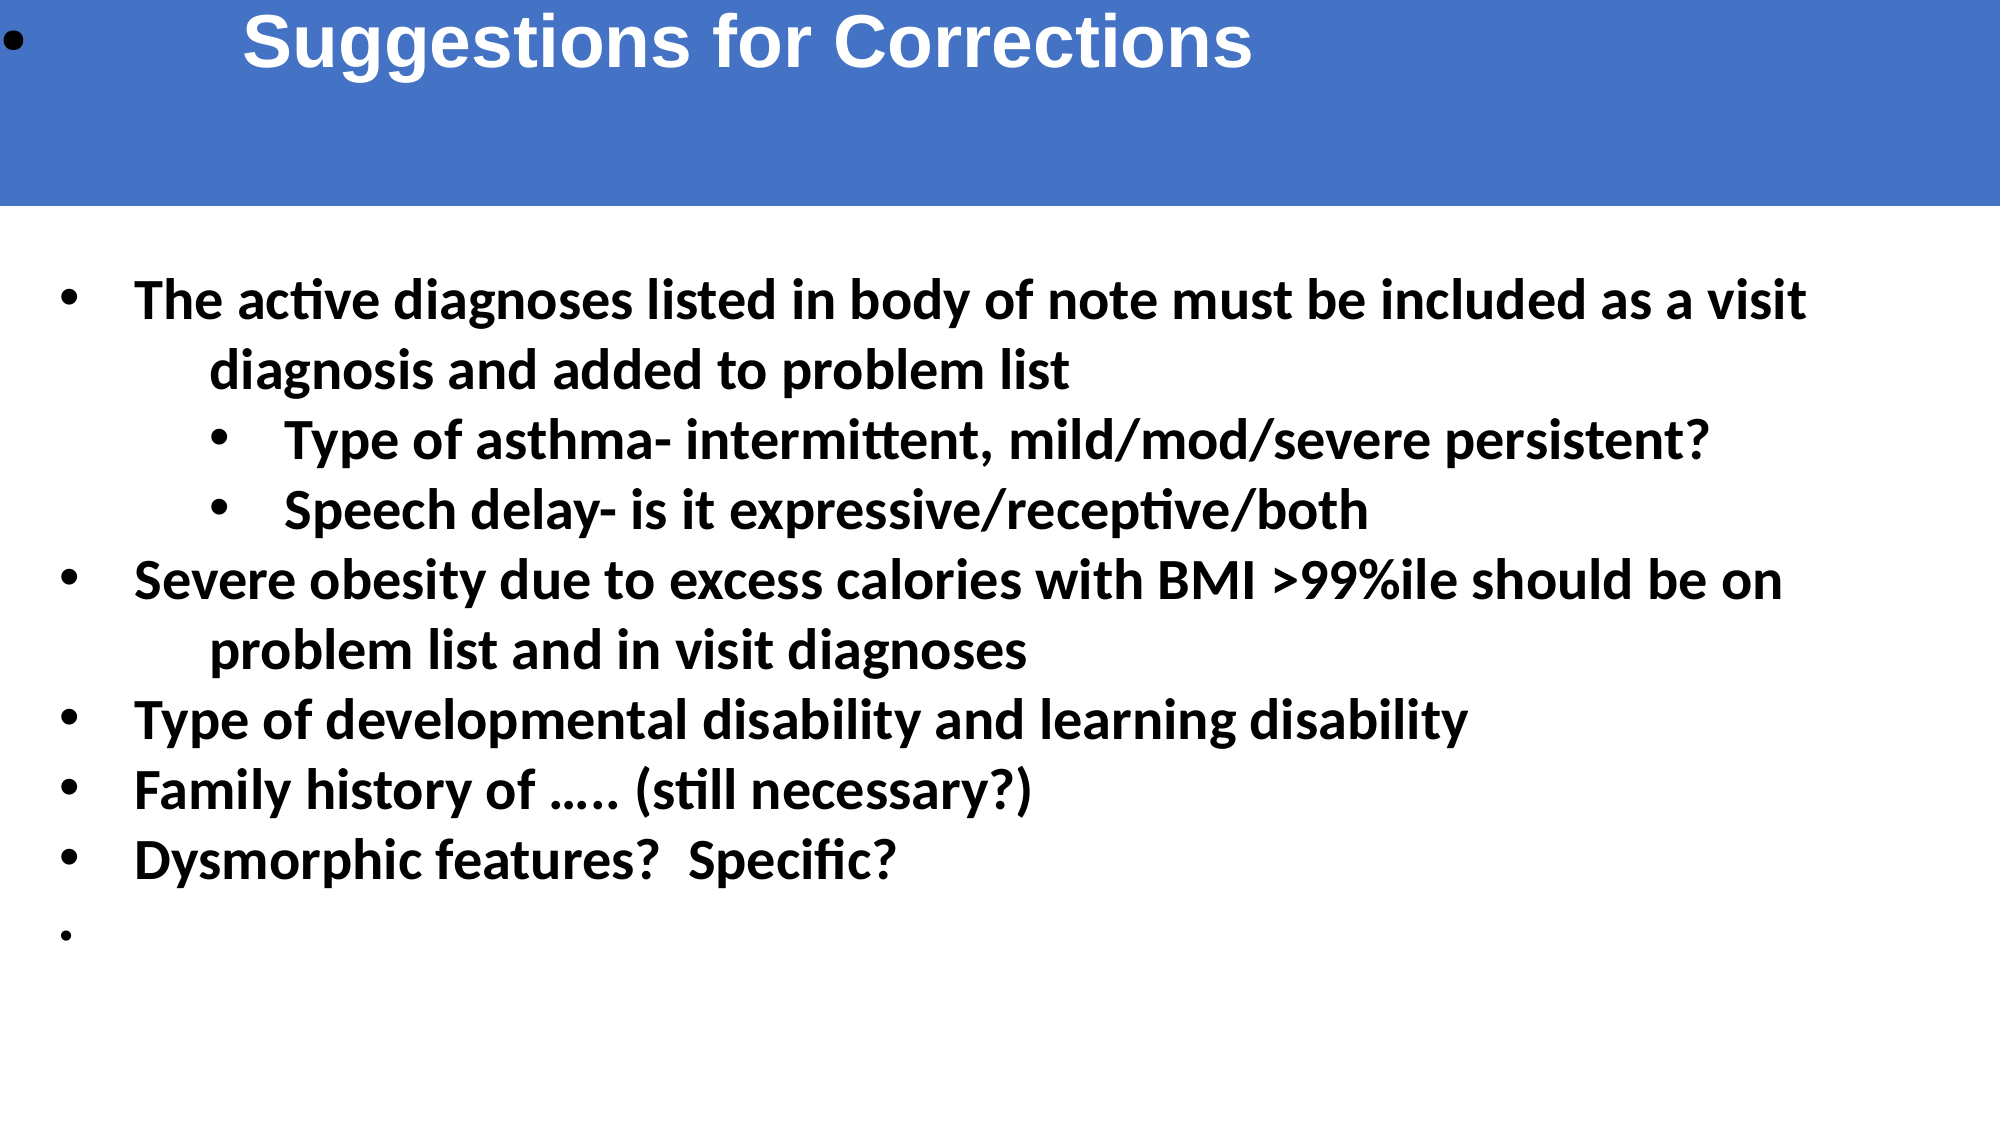

| Suggestions for Corrections |
| --- |
The active diagnoses listed in body of note must be included as a visit diagnosis and added to problem list
Type of asthma- intermittent, mild/mod/severe persistent?
Speech delay- is it expressive/receptive/both
Severe obesity due to excess calories with BMI >99%ile should be on problem list and in visit diagnoses
Type of developmental disability and learning disability
Family history of ….. (still necessary?)
Dysmorphic features? Specific?